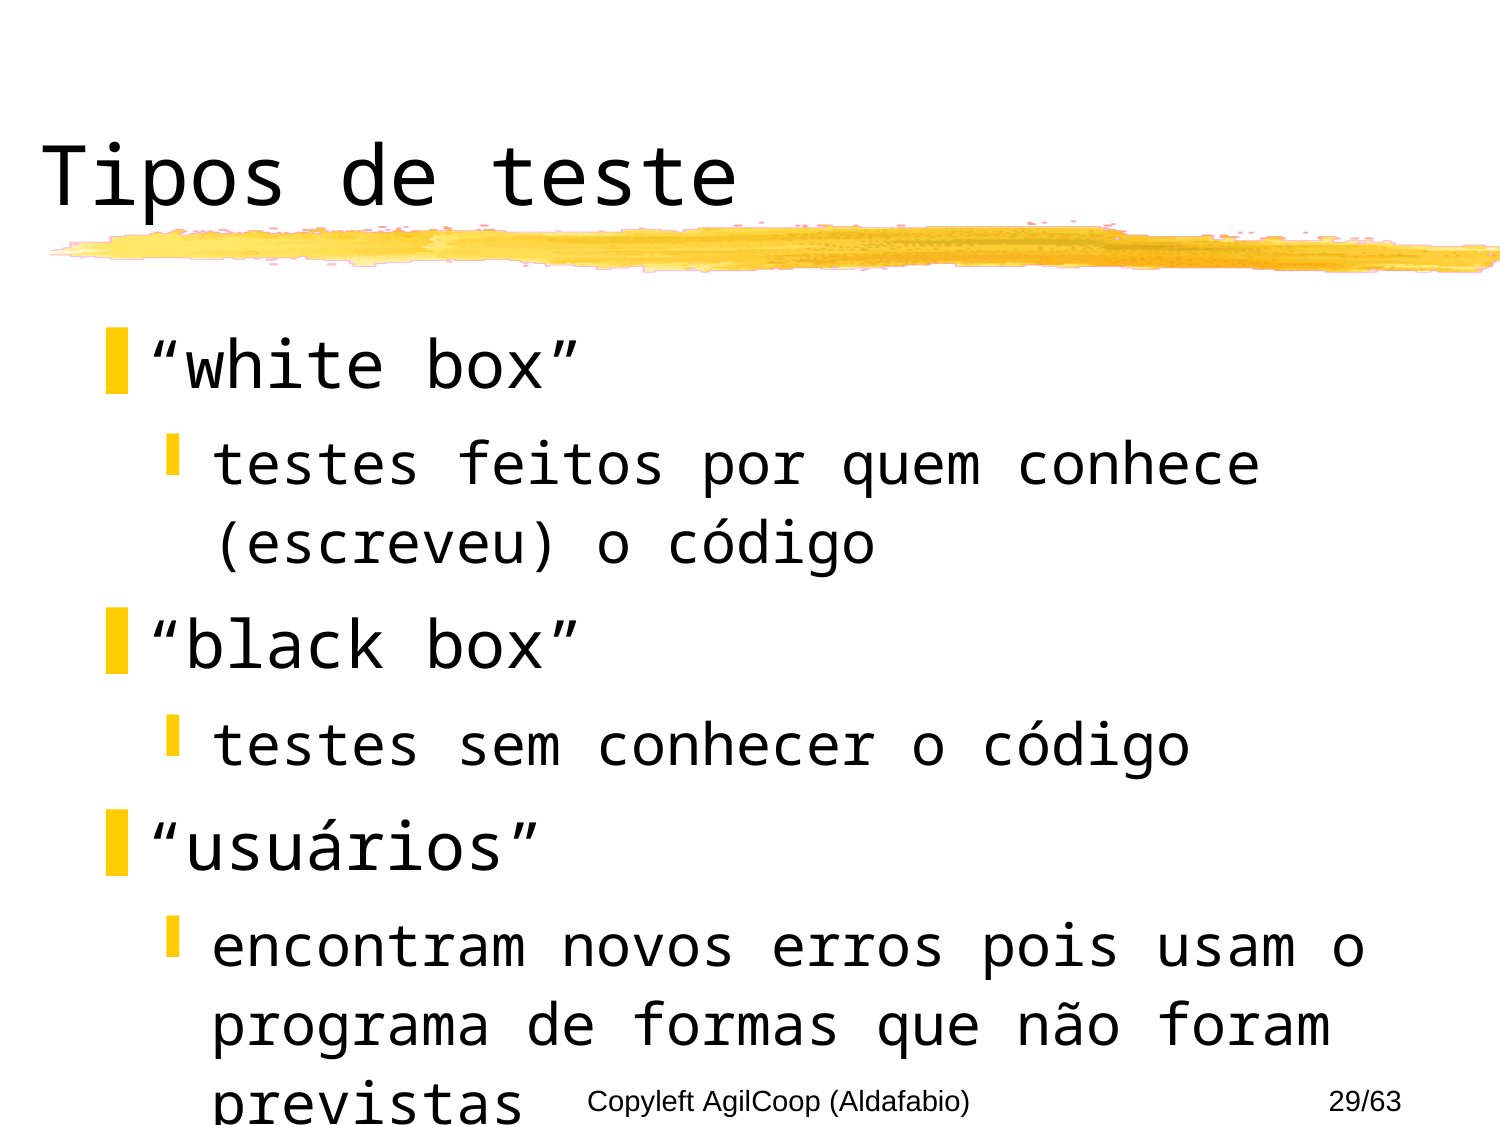

# Tipos de teste
“white box”
testes feitos por quem conhece (escreveu) o código
“black box”
testes sem conhecer o código
“usuários”
encontram novos erros pois usam o programa de formas que não foram previstas
29